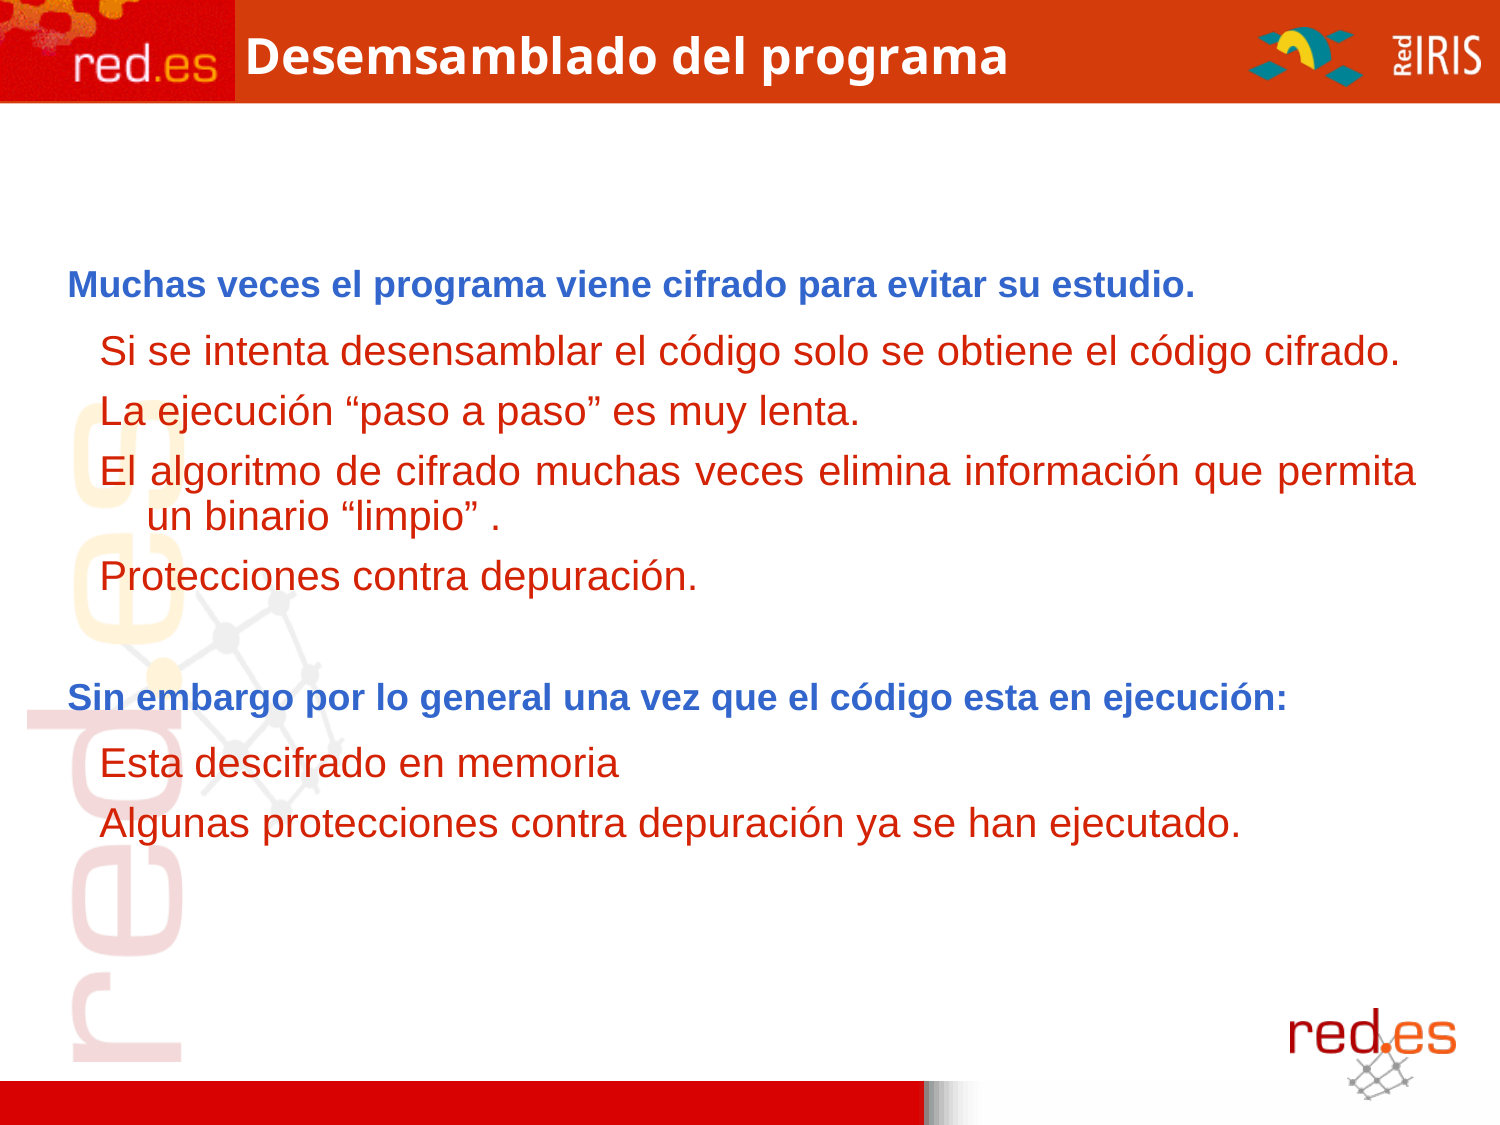

# Desemsamblado del programa
Muchas veces el programa viene cifrado para evitar su estudio.
Si se intenta desensamblar el código solo se obtiene el código cifrado.
La ejecución “paso a paso” es muy lenta.
El algoritmo de cifrado muchas veces elimina información que permita un binario “limpio” .
Protecciones contra depuración.
Sin embargo por lo general una vez que el código esta en ejecución:
Esta descifrado en memoria
Algunas protecciones contra depuración ya se han ejecutado.